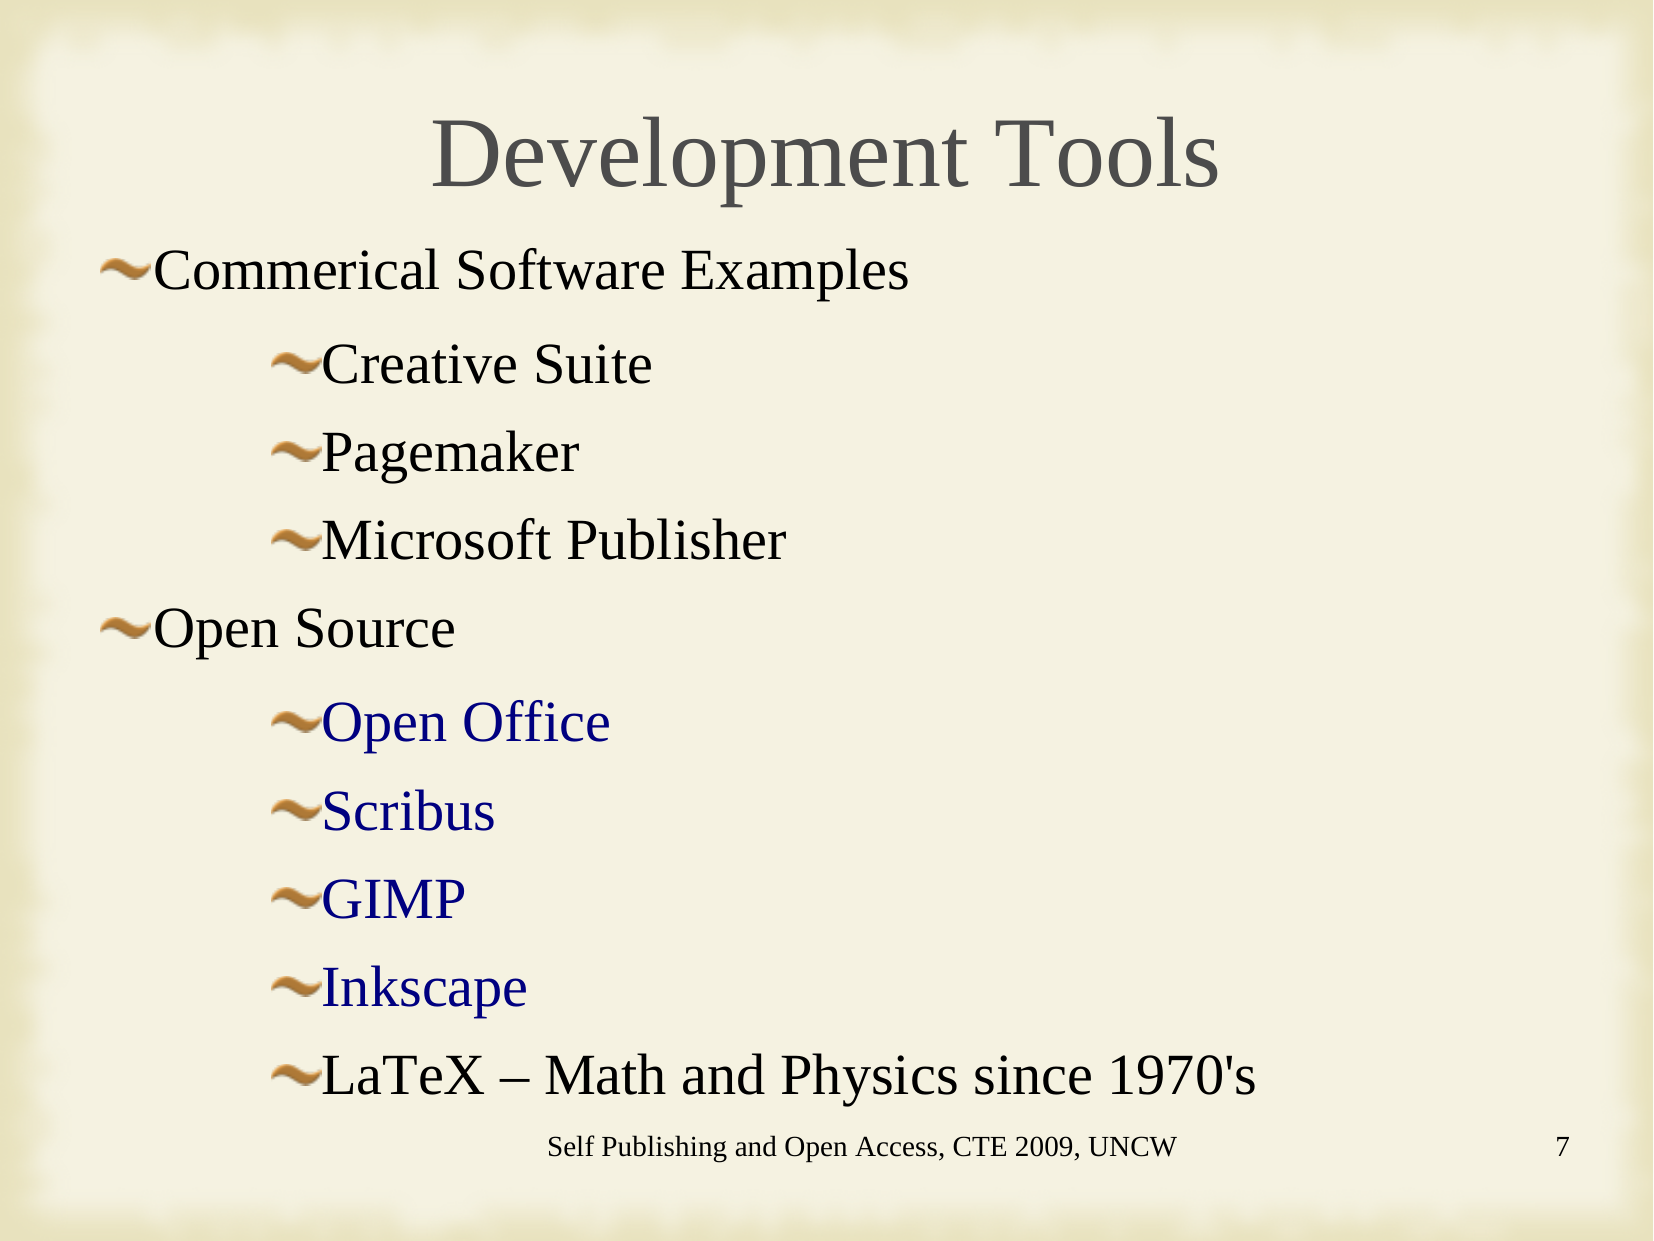

# Development Tools
Commerical Software Examples
Creative Suite
Pagemaker
Microsoft Publisher
Open Source
Open Office
Scribus
GIMP
Inkscape
LaTeX – Math and Physics since 1970's
Self Publishing and Open Access, CTE 2009, UNCW
7